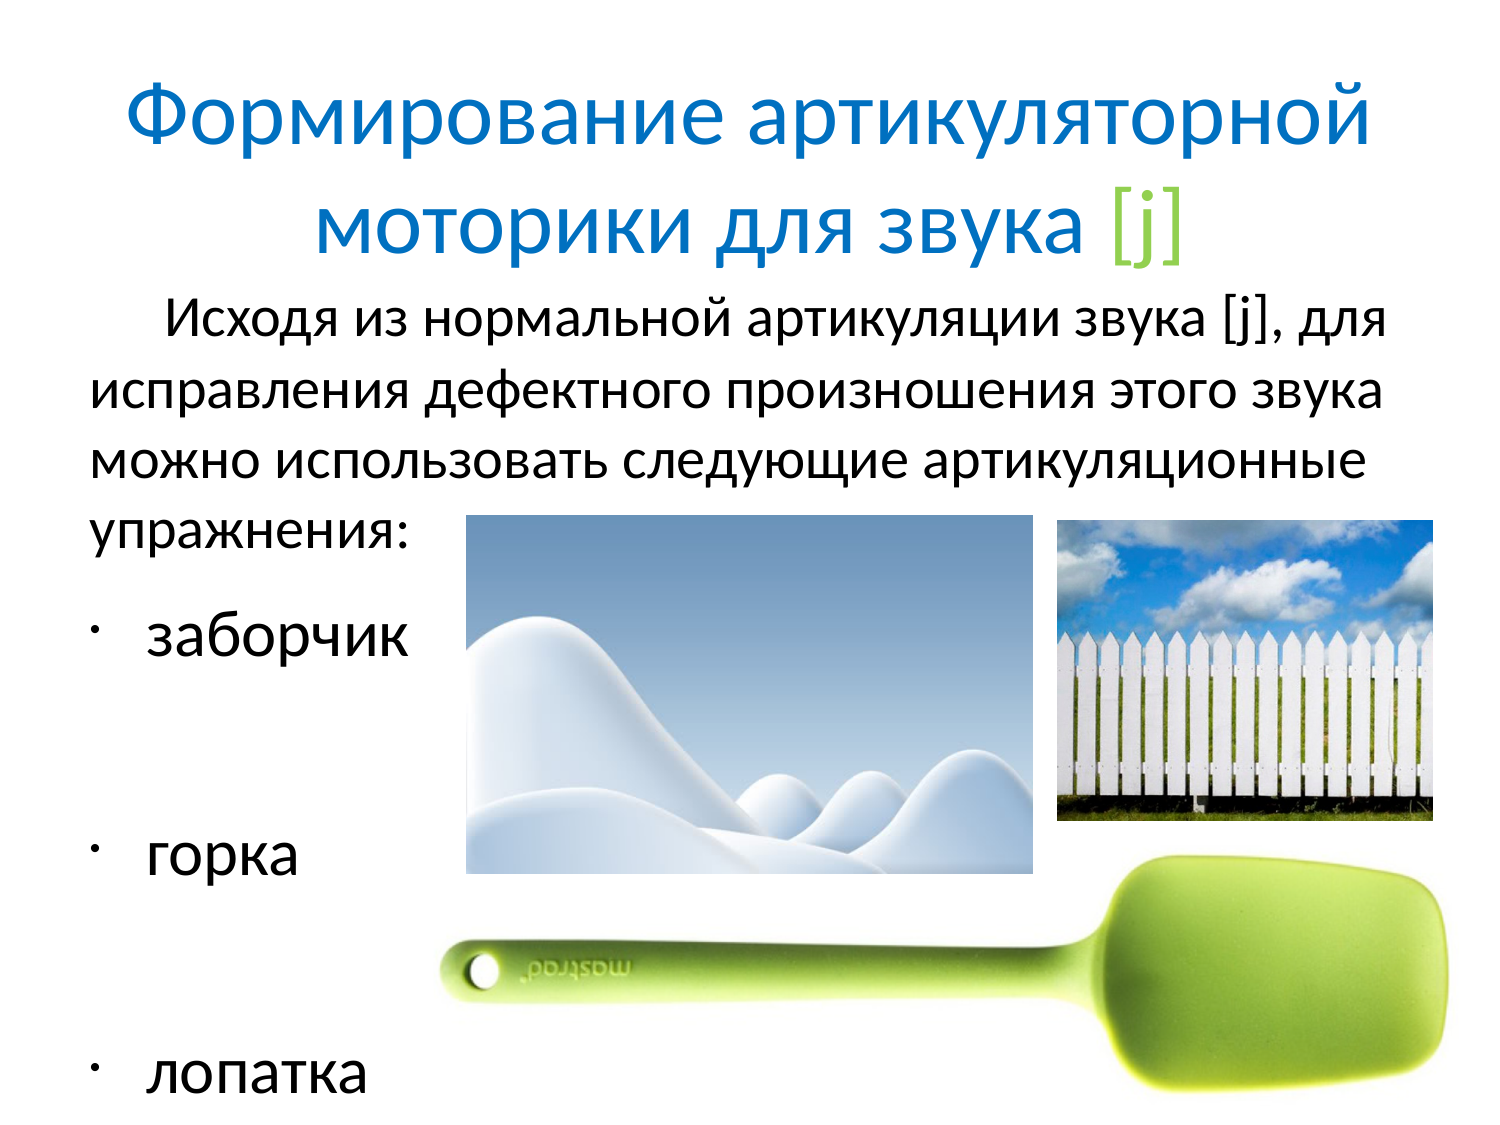

# Формирование артикуляторной моторики для звука [j]
 Исходя из нормальной артикуляции звука [j], для исправления дефектного произношения этого звука можно использовать следующие артикуляционные упражнения:
заборчик
горка
лопатка